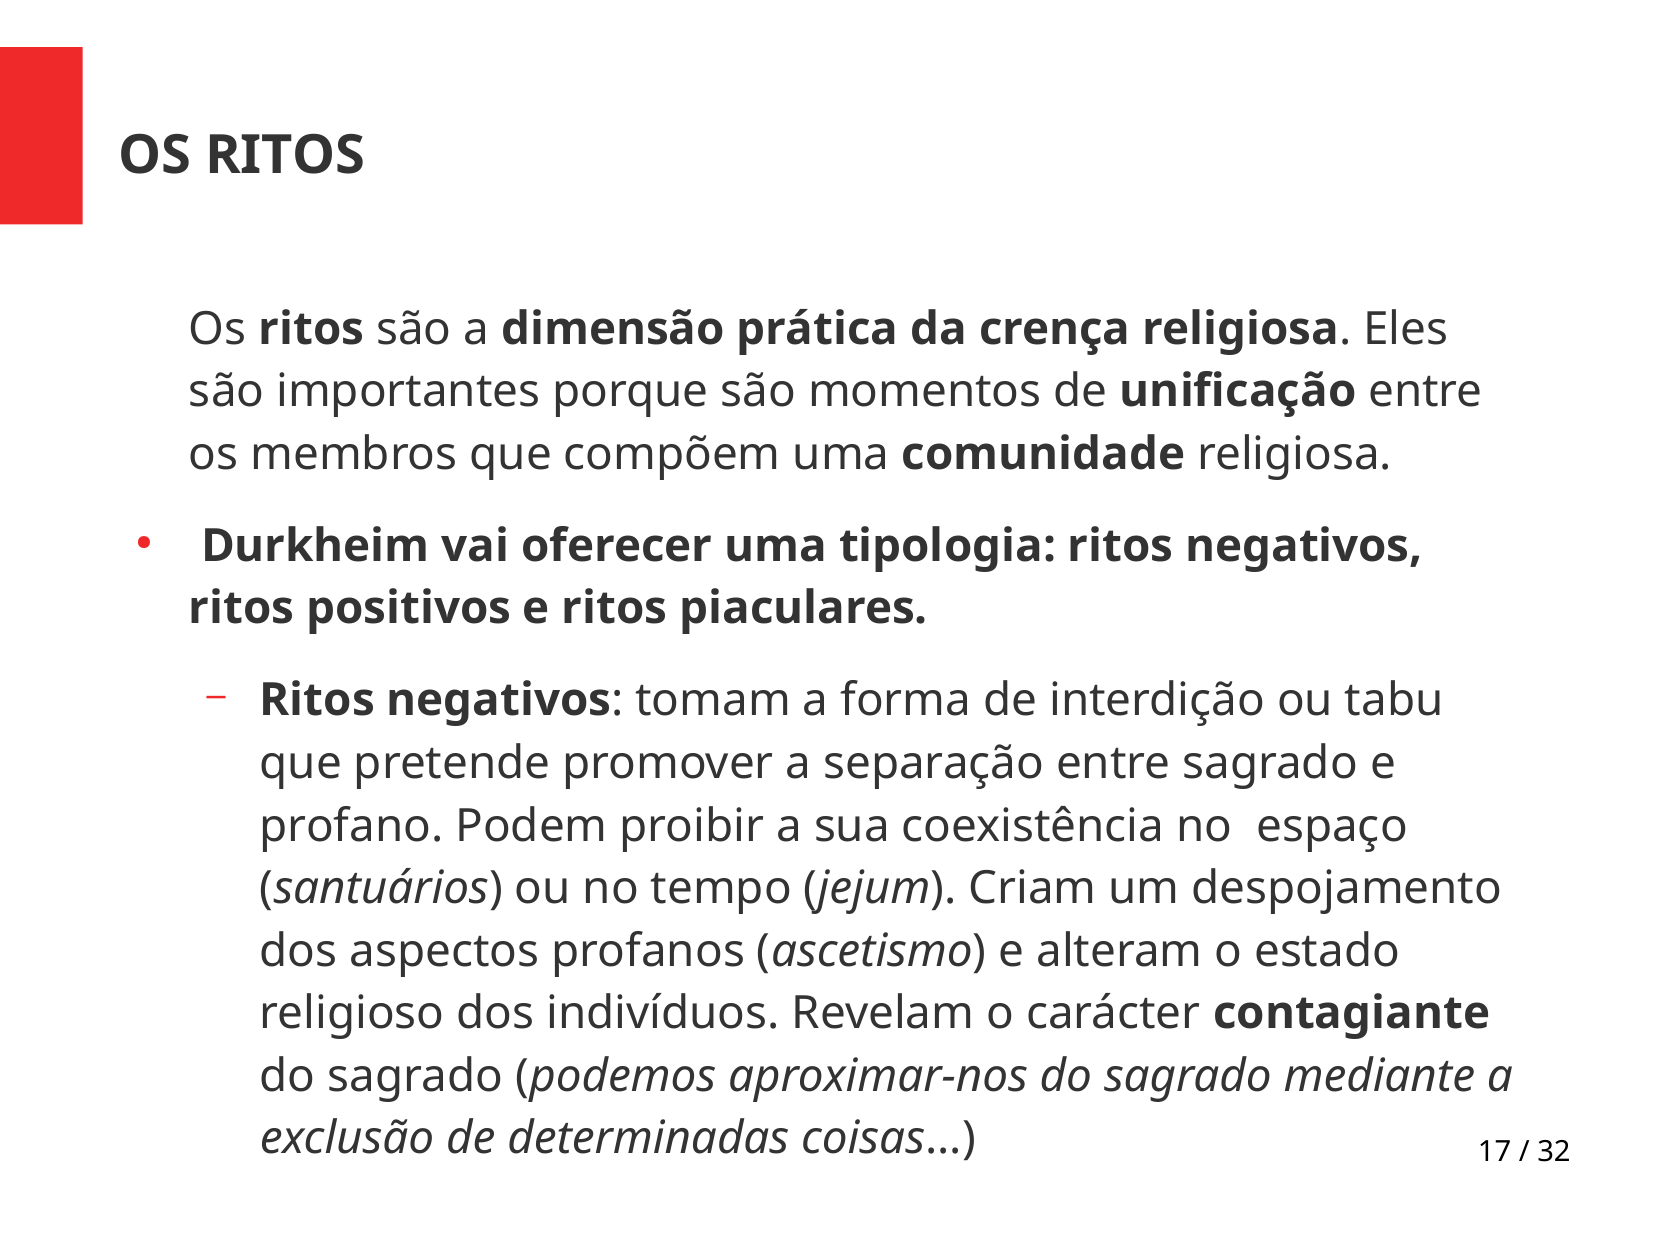

# OS RITOS
Os ritos são a dimensão prática da crença religiosa. Eles são importantes porque são momentos de unificação entre os membros que compõem uma comunidade religiosa.
 Durkheim vai oferecer uma tipologia: ritos negativos, ritos positivos e ritos piaculares.
Ritos negativos: tomam a forma de interdição ou tabu que pretende promover a separação entre sagrado e profano. Podem proibir a sua coexistência no espaço (santuários) ou no tempo (jejum). Criam um despojamento dos aspectos profanos (ascetismo) e alteram o estado religioso dos indivíduos. Revelam o carácter contagiante do sagrado (podemos aproximar-nos do sagrado mediante a exclusão de determinadas coisas...)
17